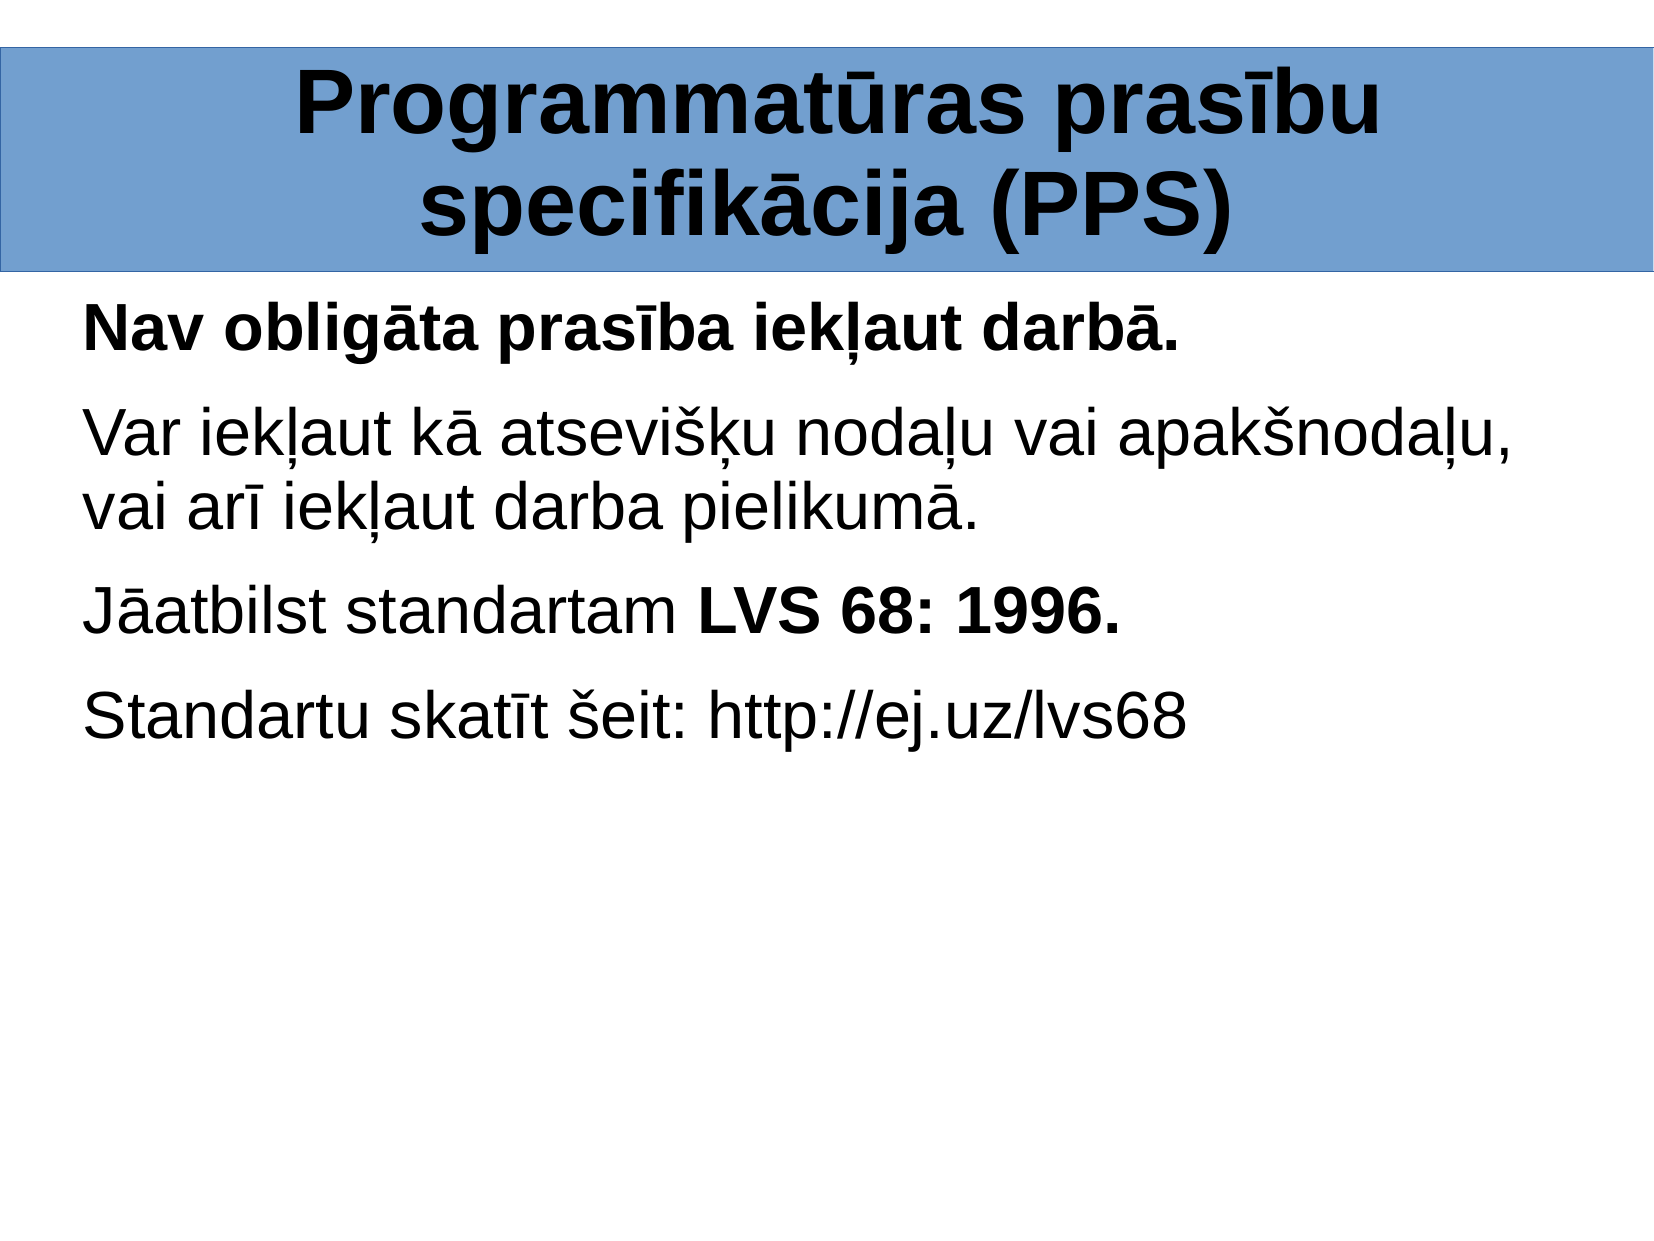

# Programmatūras prasību specifikācija (PPS)
Nav obligāta prasība iekļaut darbā.
Var iekļaut kā atsevišķu nodaļu vai apakšnodaļu, vai arī iekļaut darba pielikumā.
Jāatbilst standartam LVS 68: 1996.
Standartu skatīt šeit: http://ej.uz/lvs68